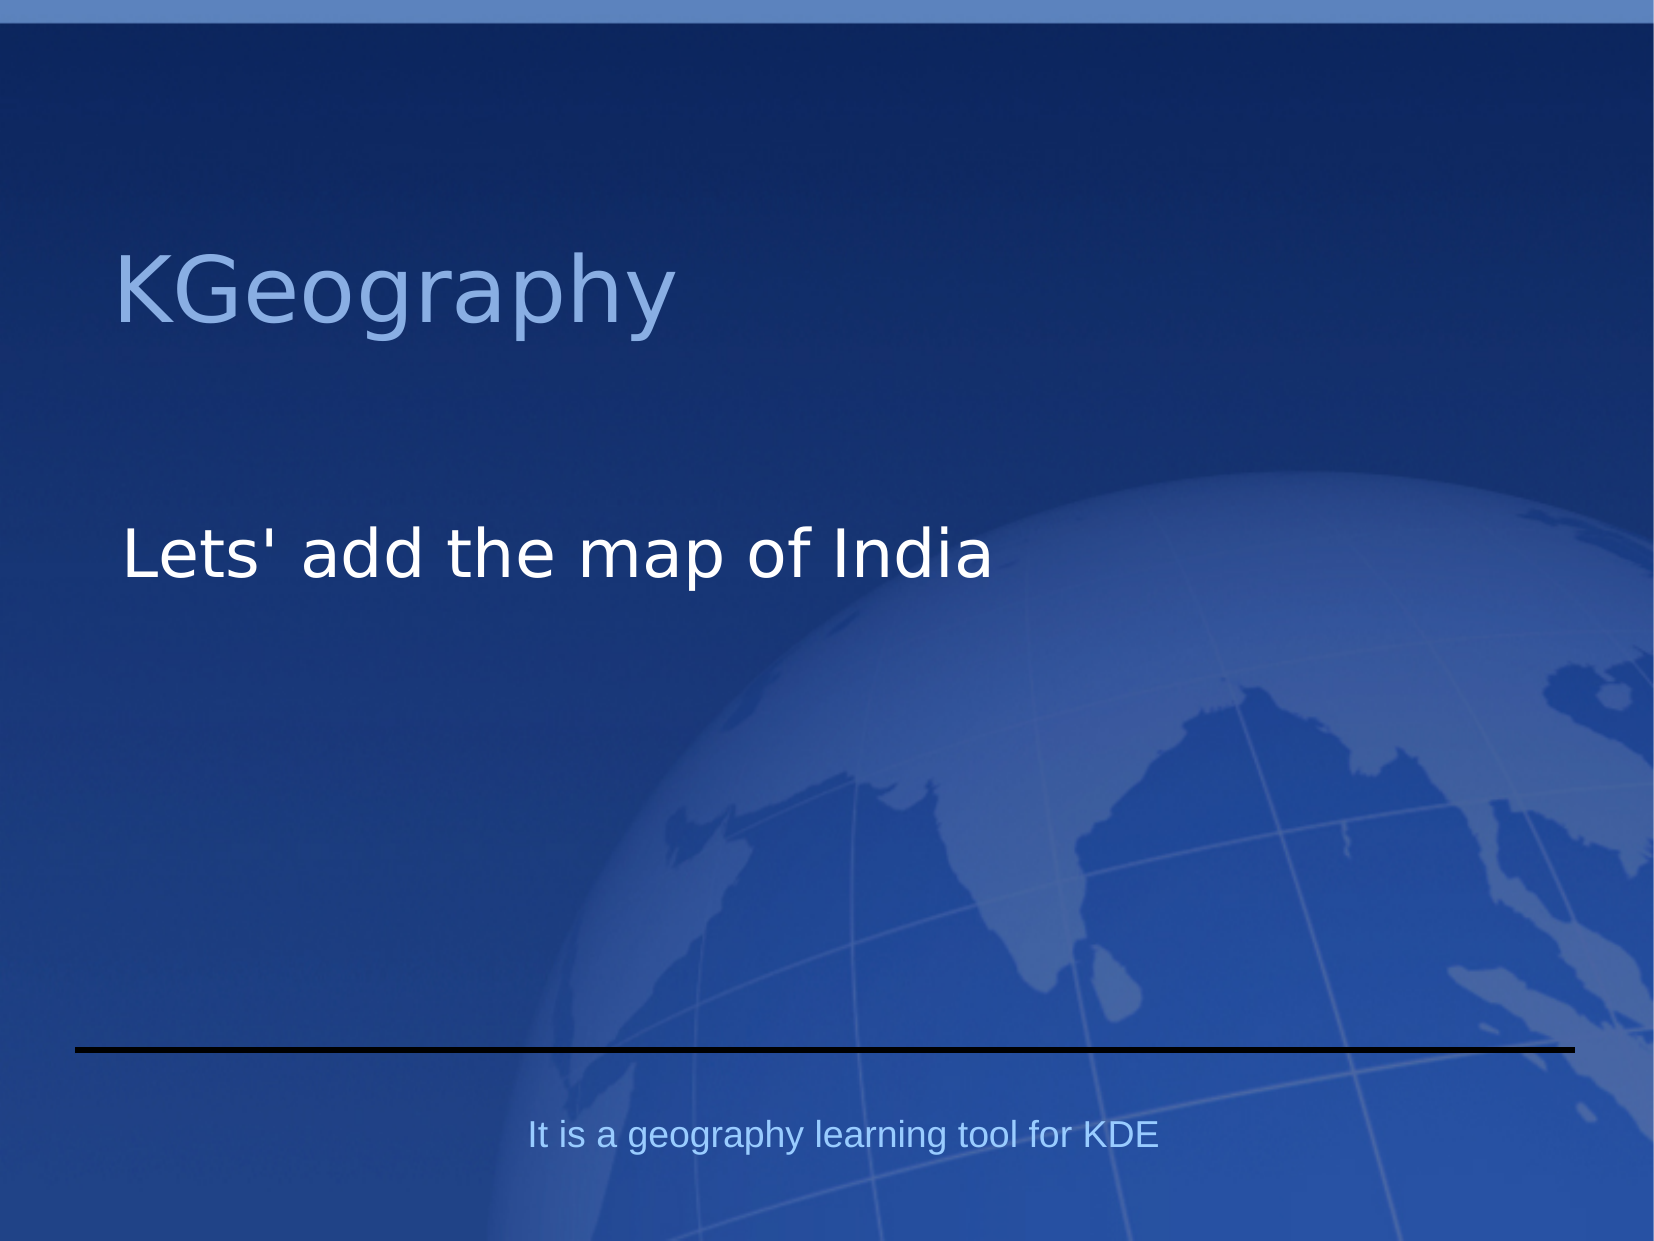

# KGeography
 Lets' add the map of India
It is a geography learning tool for KDE